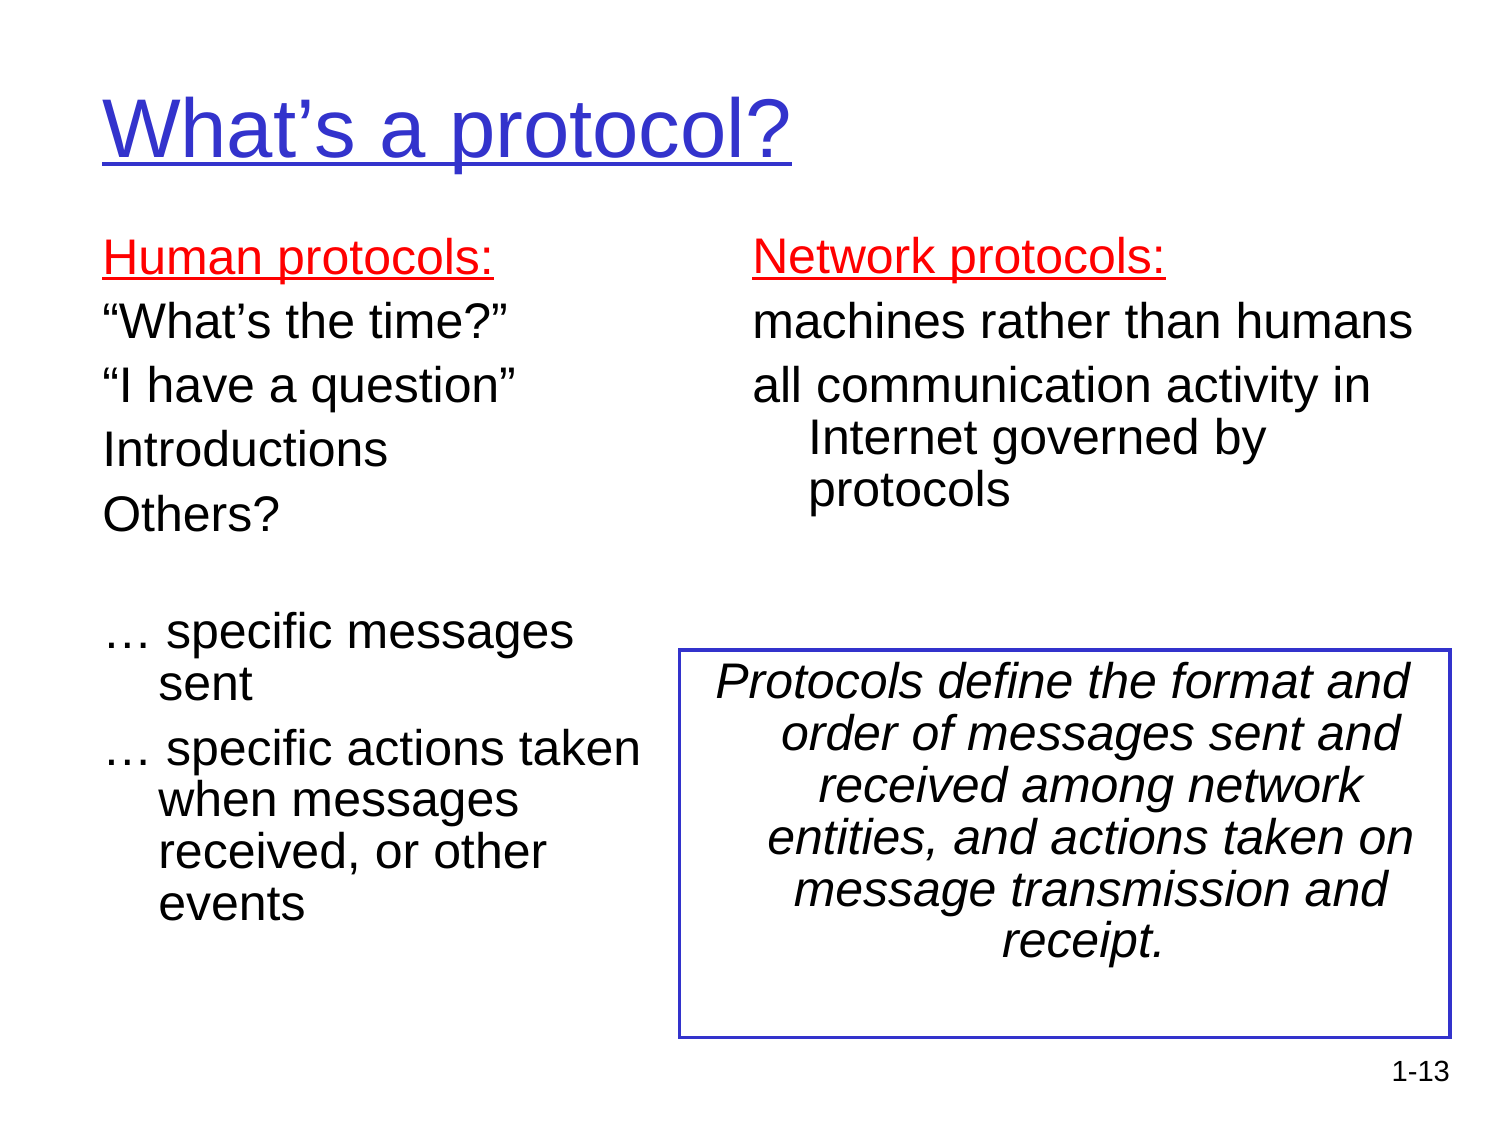

# What’s a protocol?
Network protocols:
machines rather than humans
all communication activity in Internet governed by protocols
Human protocols:
“What’s the time?”
“I have a question”
Introductions
Others?
… specific messages sent
… specific actions taken when messages received, or other events
Protocols define the format and order of messages sent and received among network entities, and actions taken on message transmission and receipt.
13